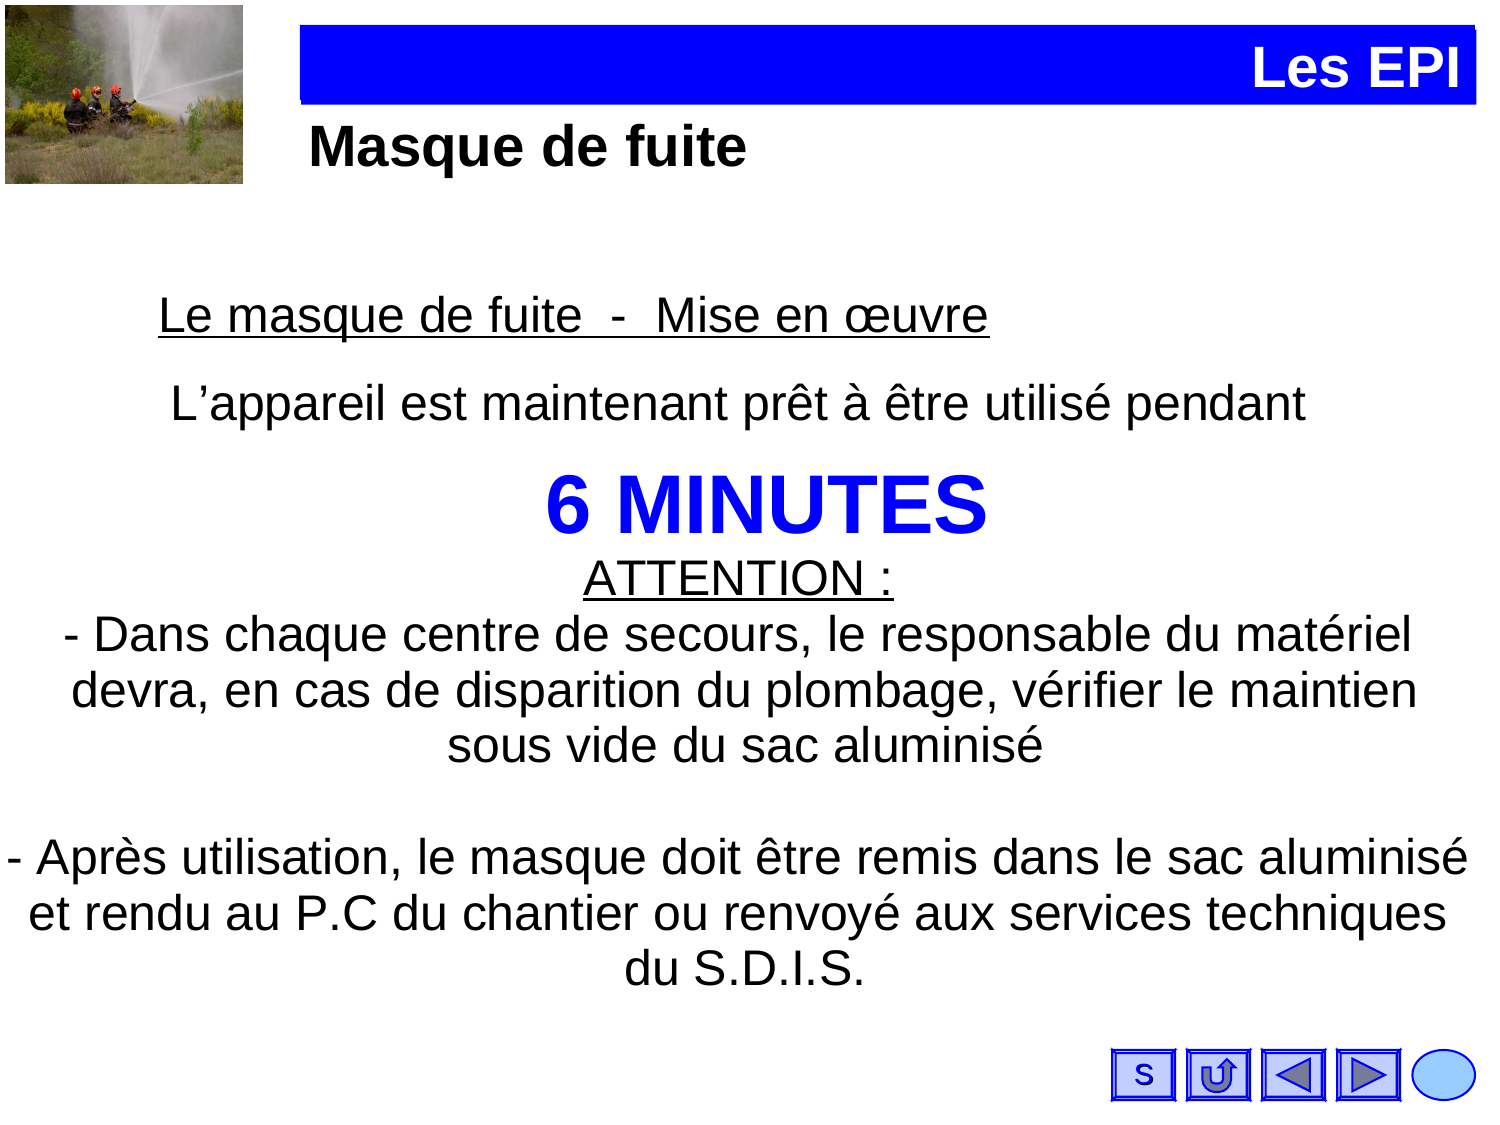

Les EPI
Masque de fuite
Le masque de fuite - Mise en œuvre
L’appareil est maintenant prêt à être utilisé pendant
6 MINUTES
ATTENTION :
- Dans chaque centre de secours, le responsable du matériel
devra, en cas de disparition du plombage, vérifier le maintien
sous vide du sac aluminisé
- Après utilisation, le masque doit être remis dans le sac aluminisé
et rendu au P.C du chantier ou renvoyé aux services techniques
du S.D.I.S.